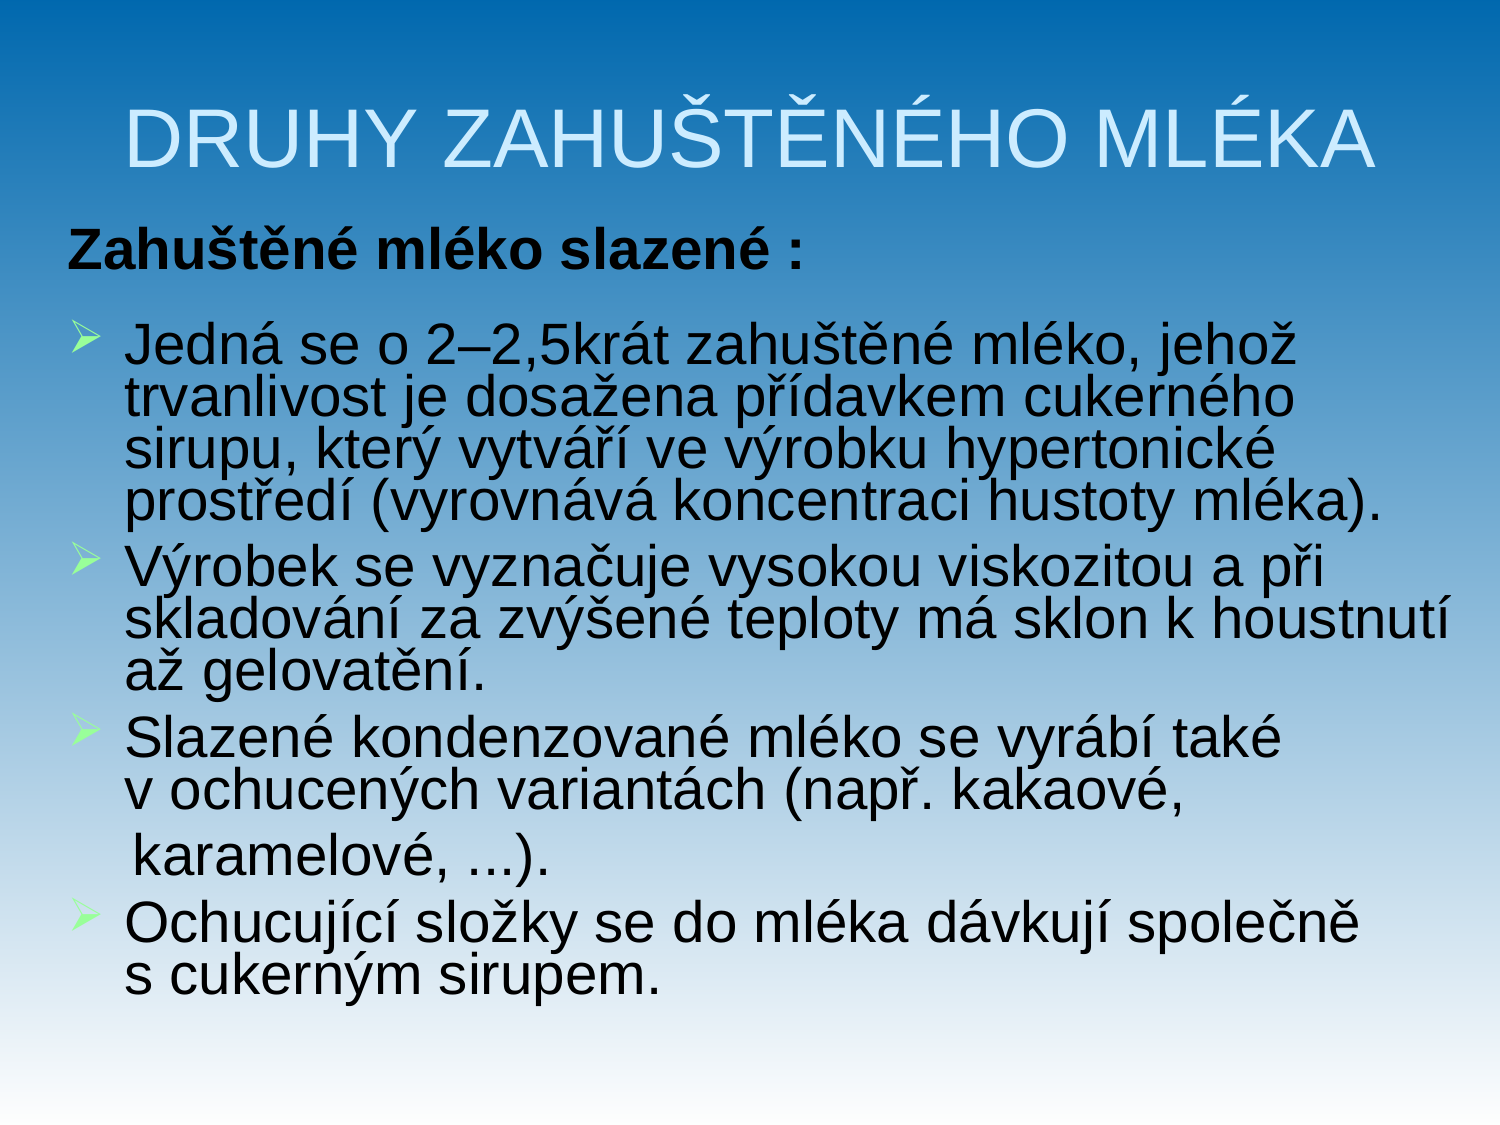

# DRUHY ZAHUŠTĚNÉHO MLÉKA
Zahuštěné mléko slazené :
Jedná se o 2–2,5krát zahuštěné mléko, jehož trvanlivost je dosažena přídavkem cukerného sirupu, který vytváří ve výrobku hypertonické prostředí (vyrovnává koncentraci hustoty mléka).
Výrobek se vyznačuje vysokou viskozitou a při skladování za zvýšené teploty má sklon k houstnutí až gelovatění.
Slazené kondenzované mléko se vyrábí také
v ochucených variantách (např. kakaové,
 karamelové, ...).
Ochucující složky se do mléka dávkují společně
s cukerným sirupem.